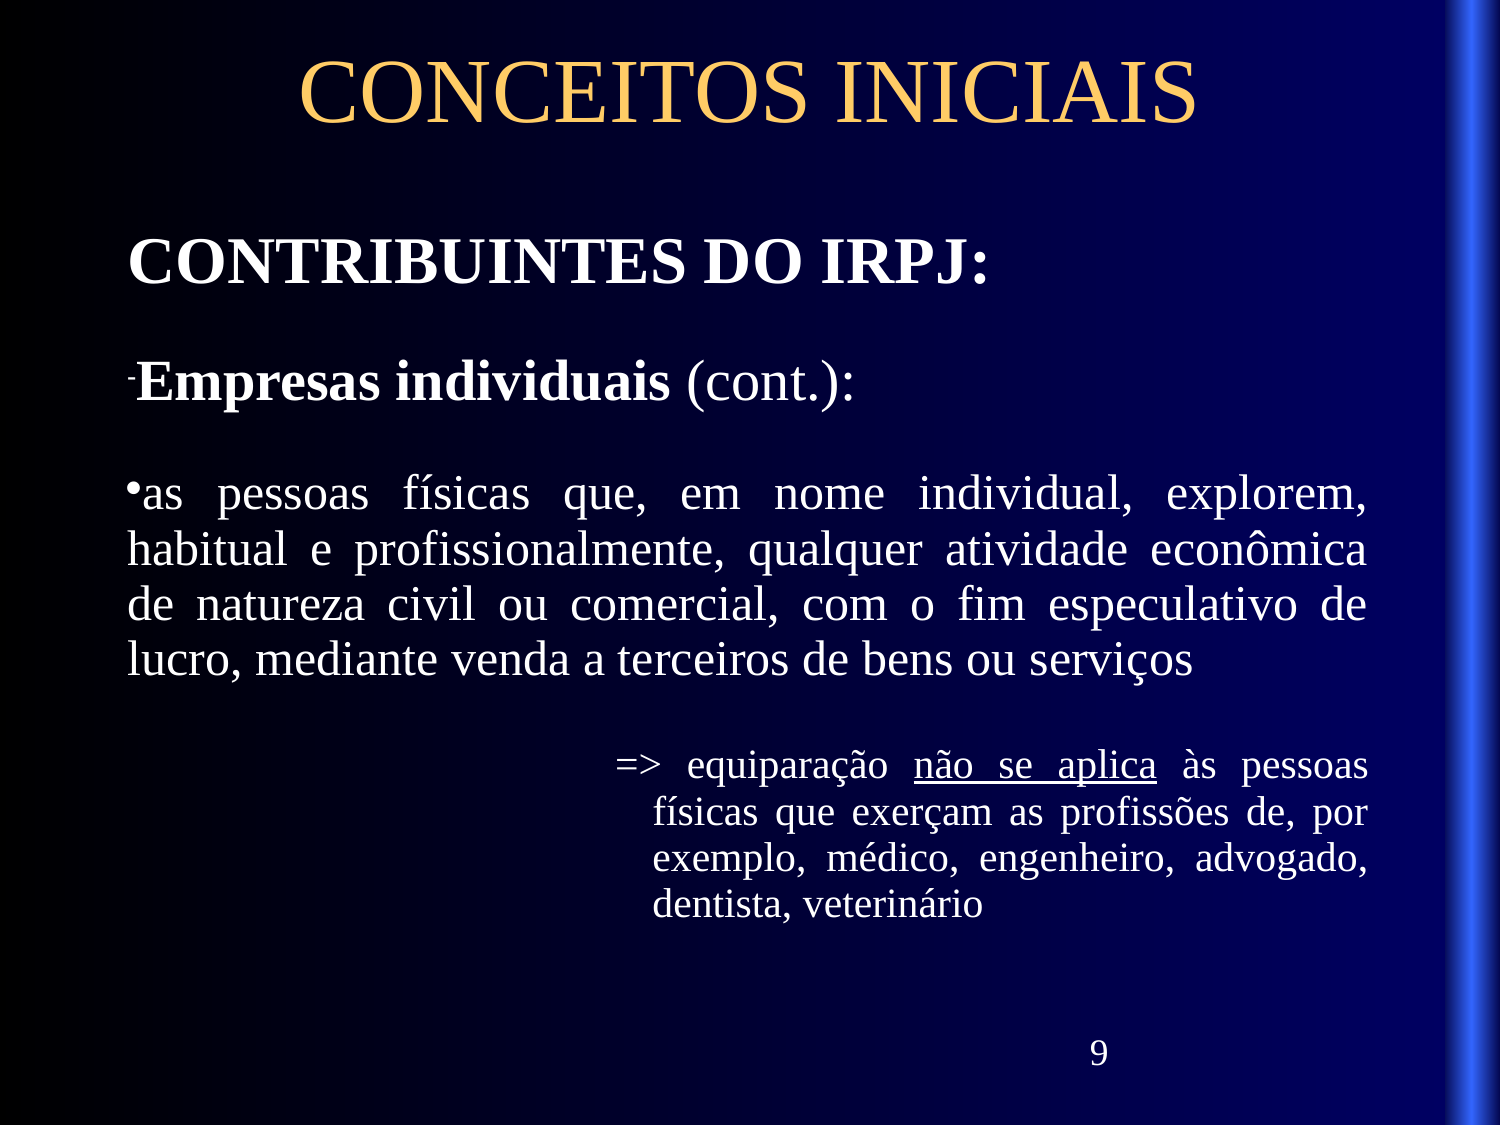

# CONCEITOS INICIAIS
CONTRIBUINTES DO IRPJ:
Empresas individuais (cont.):
as pessoas físicas que, em nome individual, explorem, habitual e profissionalmente, qualquer atividade econômica de natureza civil ou comercial, com o fim especulativo de lucro, mediante venda a terceiros de bens ou serviços
=> equiparação não se aplica às pessoas físicas que exerçam as profissões de, por exemplo, médico, engenheiro, advogado, dentista, veterinário